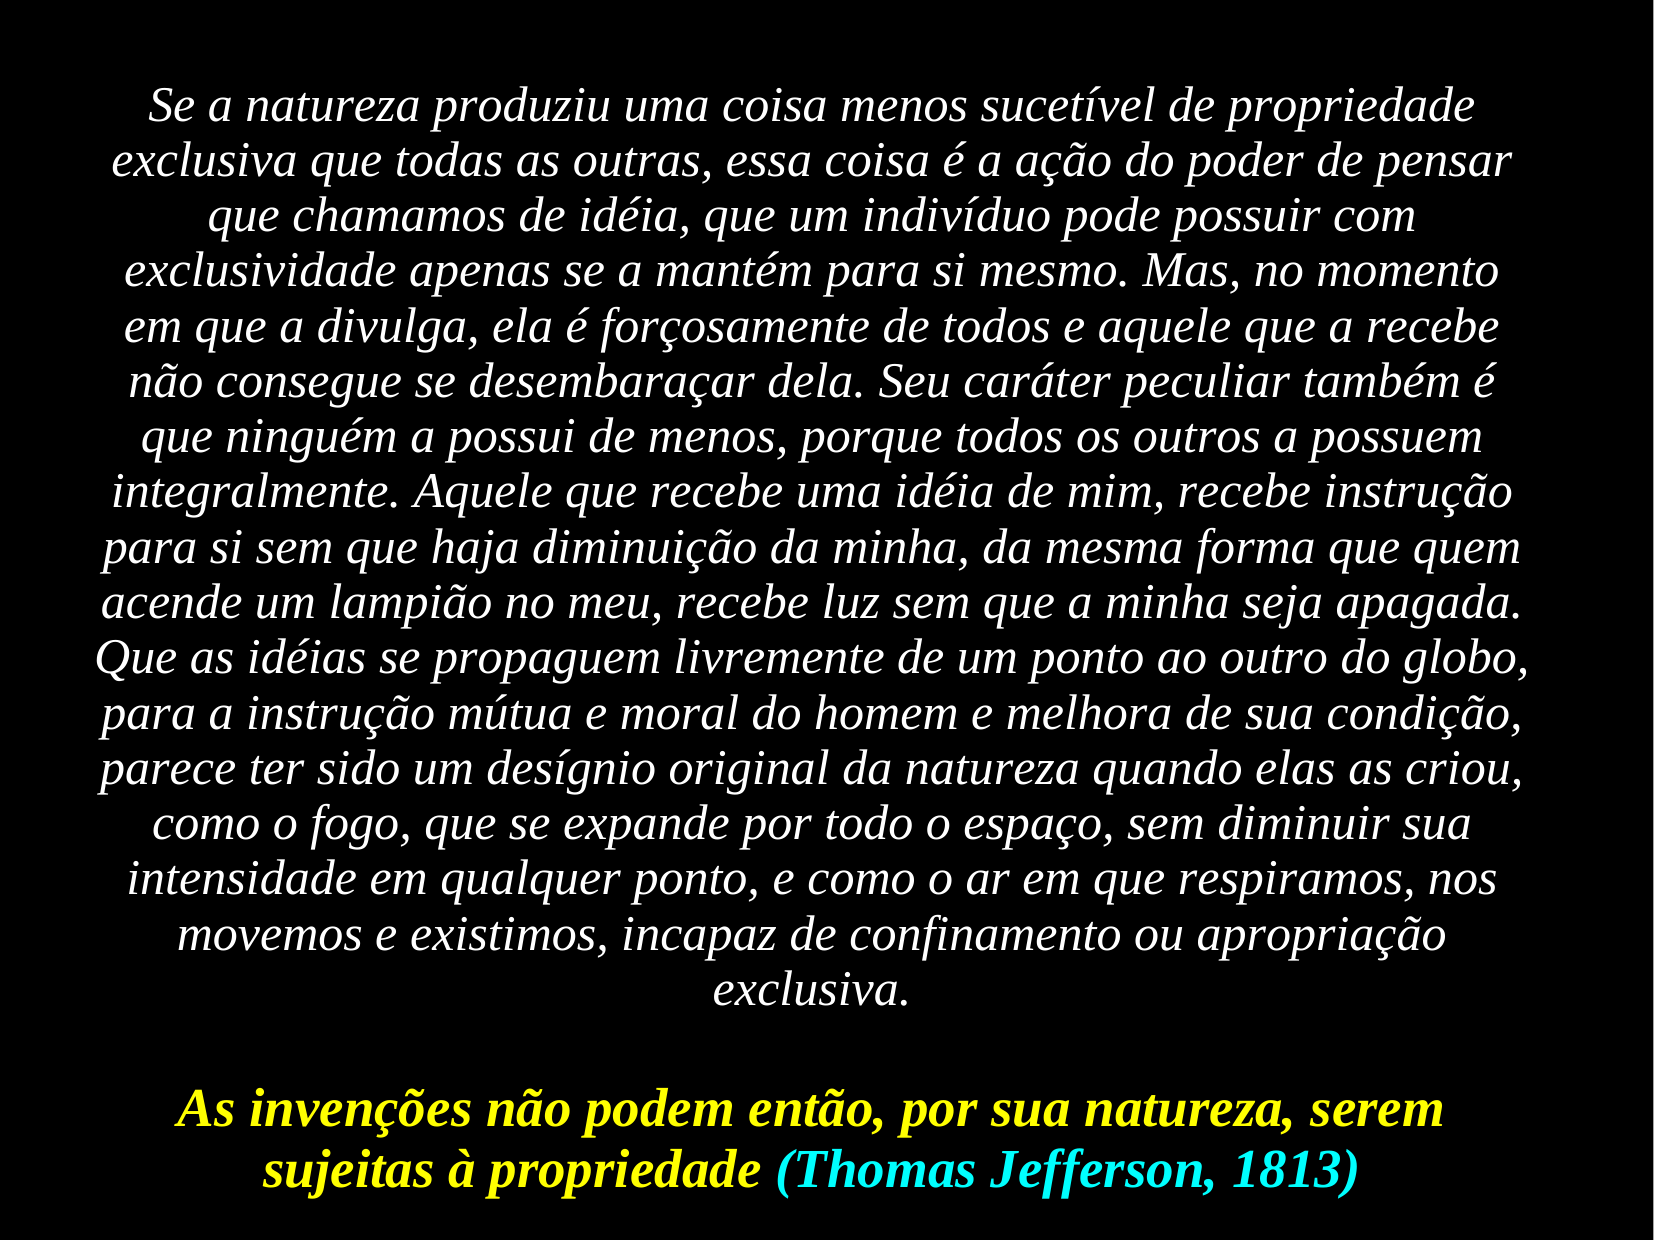

Se a natureza produziu uma coisa menos sucetível de propriedade exclusiva que todas as outras, essa coisa é a ação do poder de pensar que chamamos de idéia, que um indivíduo pode possuir com exclusividade apenas se a mantém para si mesmo. Mas, no momento em que a divulga, ela é forçosamente de todos e aquele que a recebe não consegue se desembaraçar dela. Seu caráter peculiar também é que ninguém a possui de menos, porque todos os outros a possuem integralmente. Aquele que recebe uma idéia de mim, recebe instrução para si sem que haja diminuição da minha, da mesma forma que quem acende um lampião no meu, recebe luz sem que a minha seja apagada. Que as idéias se propaguem livremente de um ponto ao outro do globo, para a instrução mútua e moral do homem e melhora de sua condição, parece ter sido um desígnio original da natureza quando elas as criou, como o fogo, que se expande por todo o espaço, sem diminuir sua intensidade em qualquer ponto, e como o ar em que respiramos, nos movemos e existimos, incapaz de confinamento ou apropriação exclusiva.
As invenções não podem então, por sua natureza, serem sujeitas à propriedade (Thomas Jefferson, 1813)